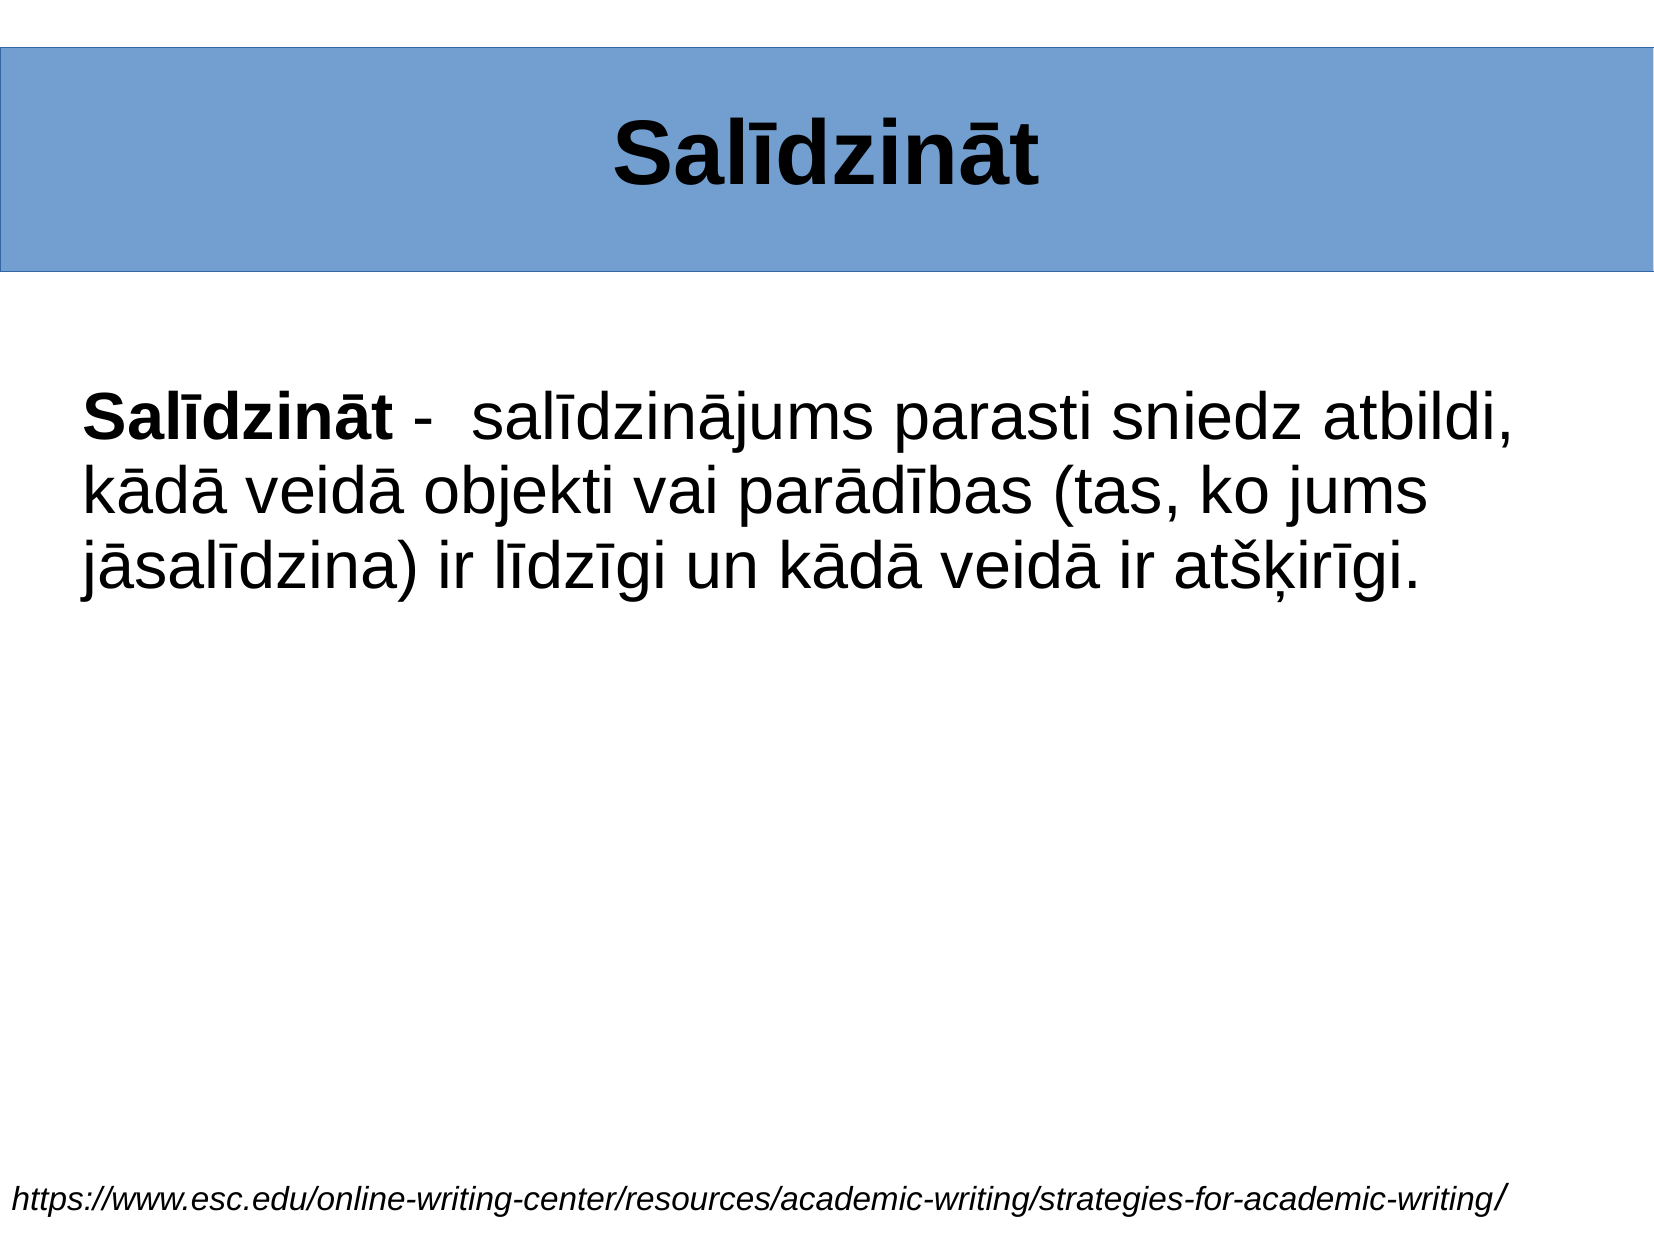

# Salīdzināt
Salīdzināt - salīdzinājums parasti sniedz atbildi, kādā veidā objekti vai parādības (tas, ko jums jāsalīdzina) ir līdzīgi un kādā veidā ir atšķirīgi.
https://www.esc.edu/online-writing-center/resources/academic-writing/strategies-for-academic-writing/